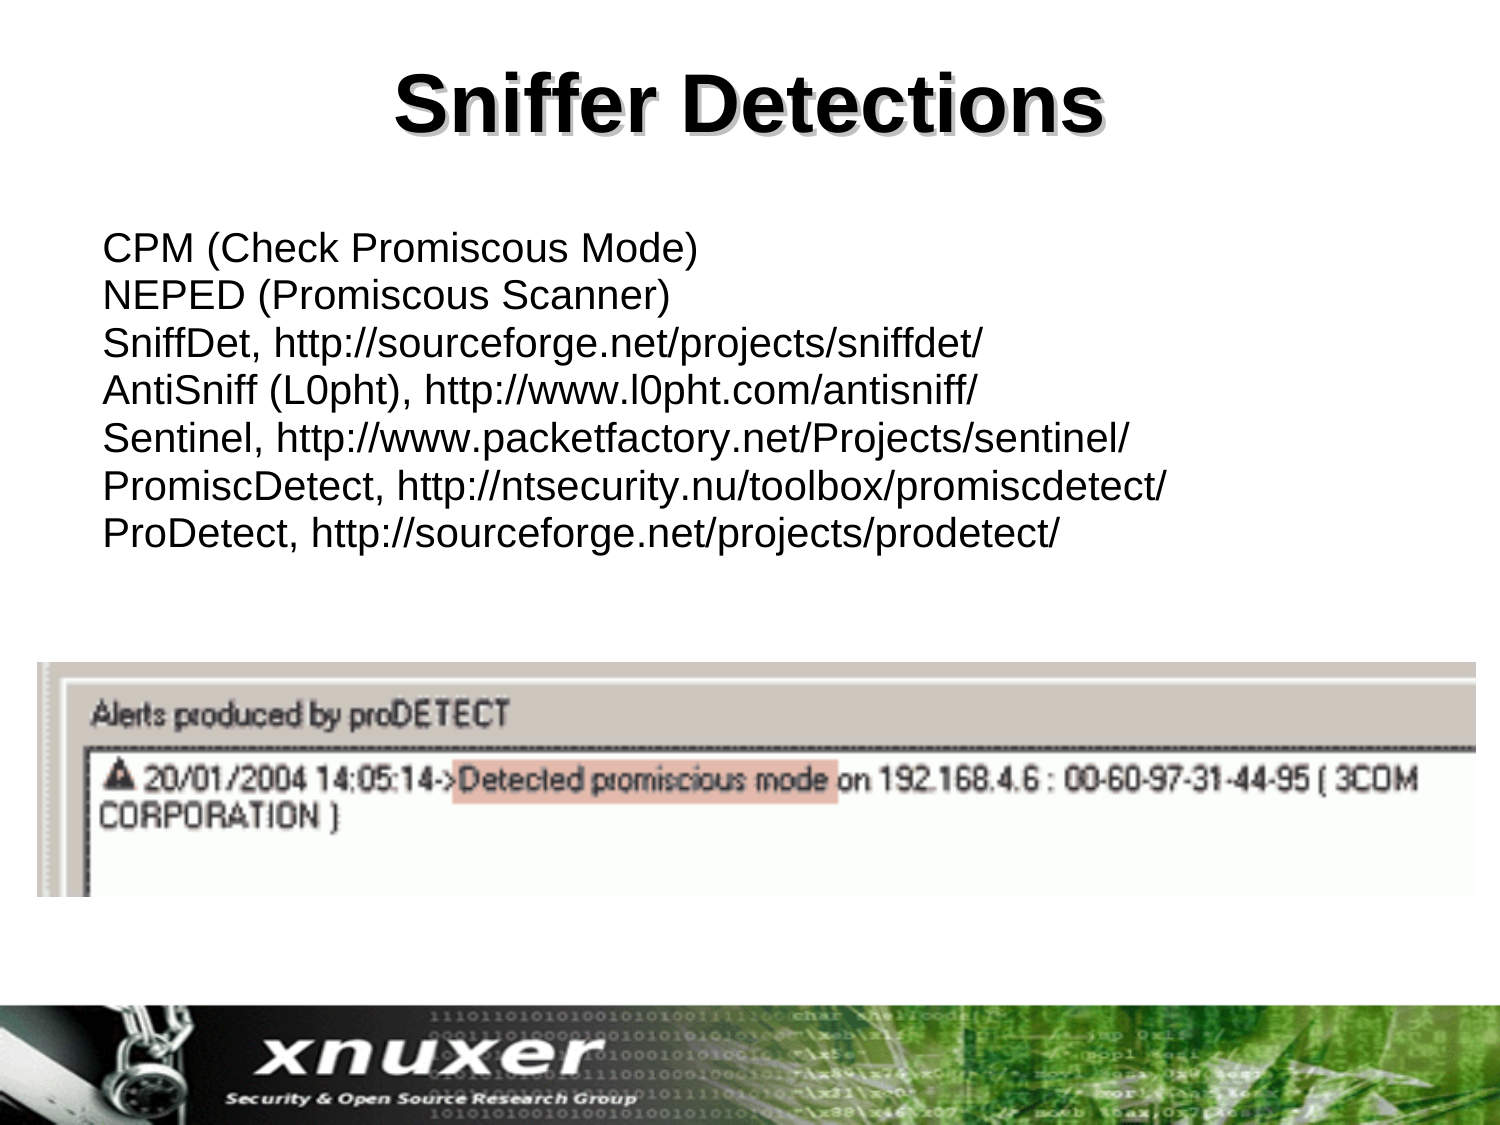

# Sniffer Detections
CPM (Check Promiscous Mode)
NEPED (Promiscous Scanner)
SniffDet, http://sourceforge.net/projects/sniffdet/
AntiSniff (L0pht), http://www.l0pht.com/antisniff/
Sentinel, http://www.packetfactory.net/Projects/sentinel/
PromiscDetect, http://ntsecurity.nu/toolbox/promiscdetect/
ProDetect, http://sourceforge.net/projects/prodetect/